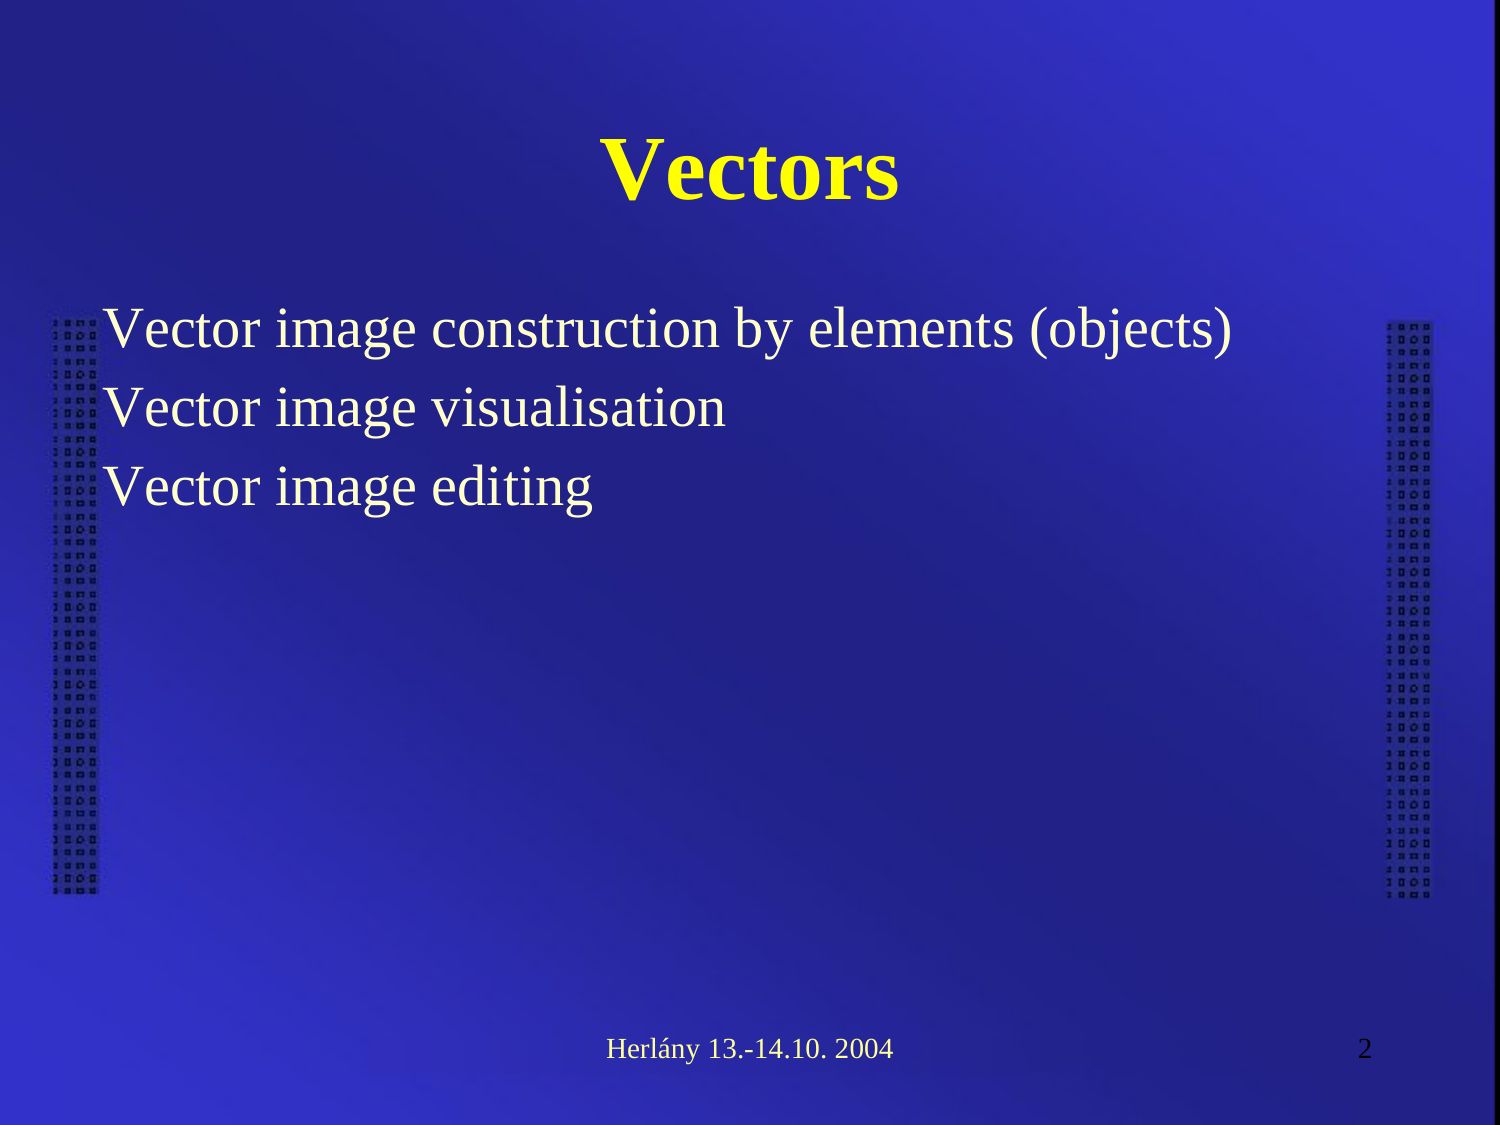

# Vectors
Vector image construction by elements (objects)
Vector image visualisation
Vector image editing
Herlány 13.-14.10. 2004